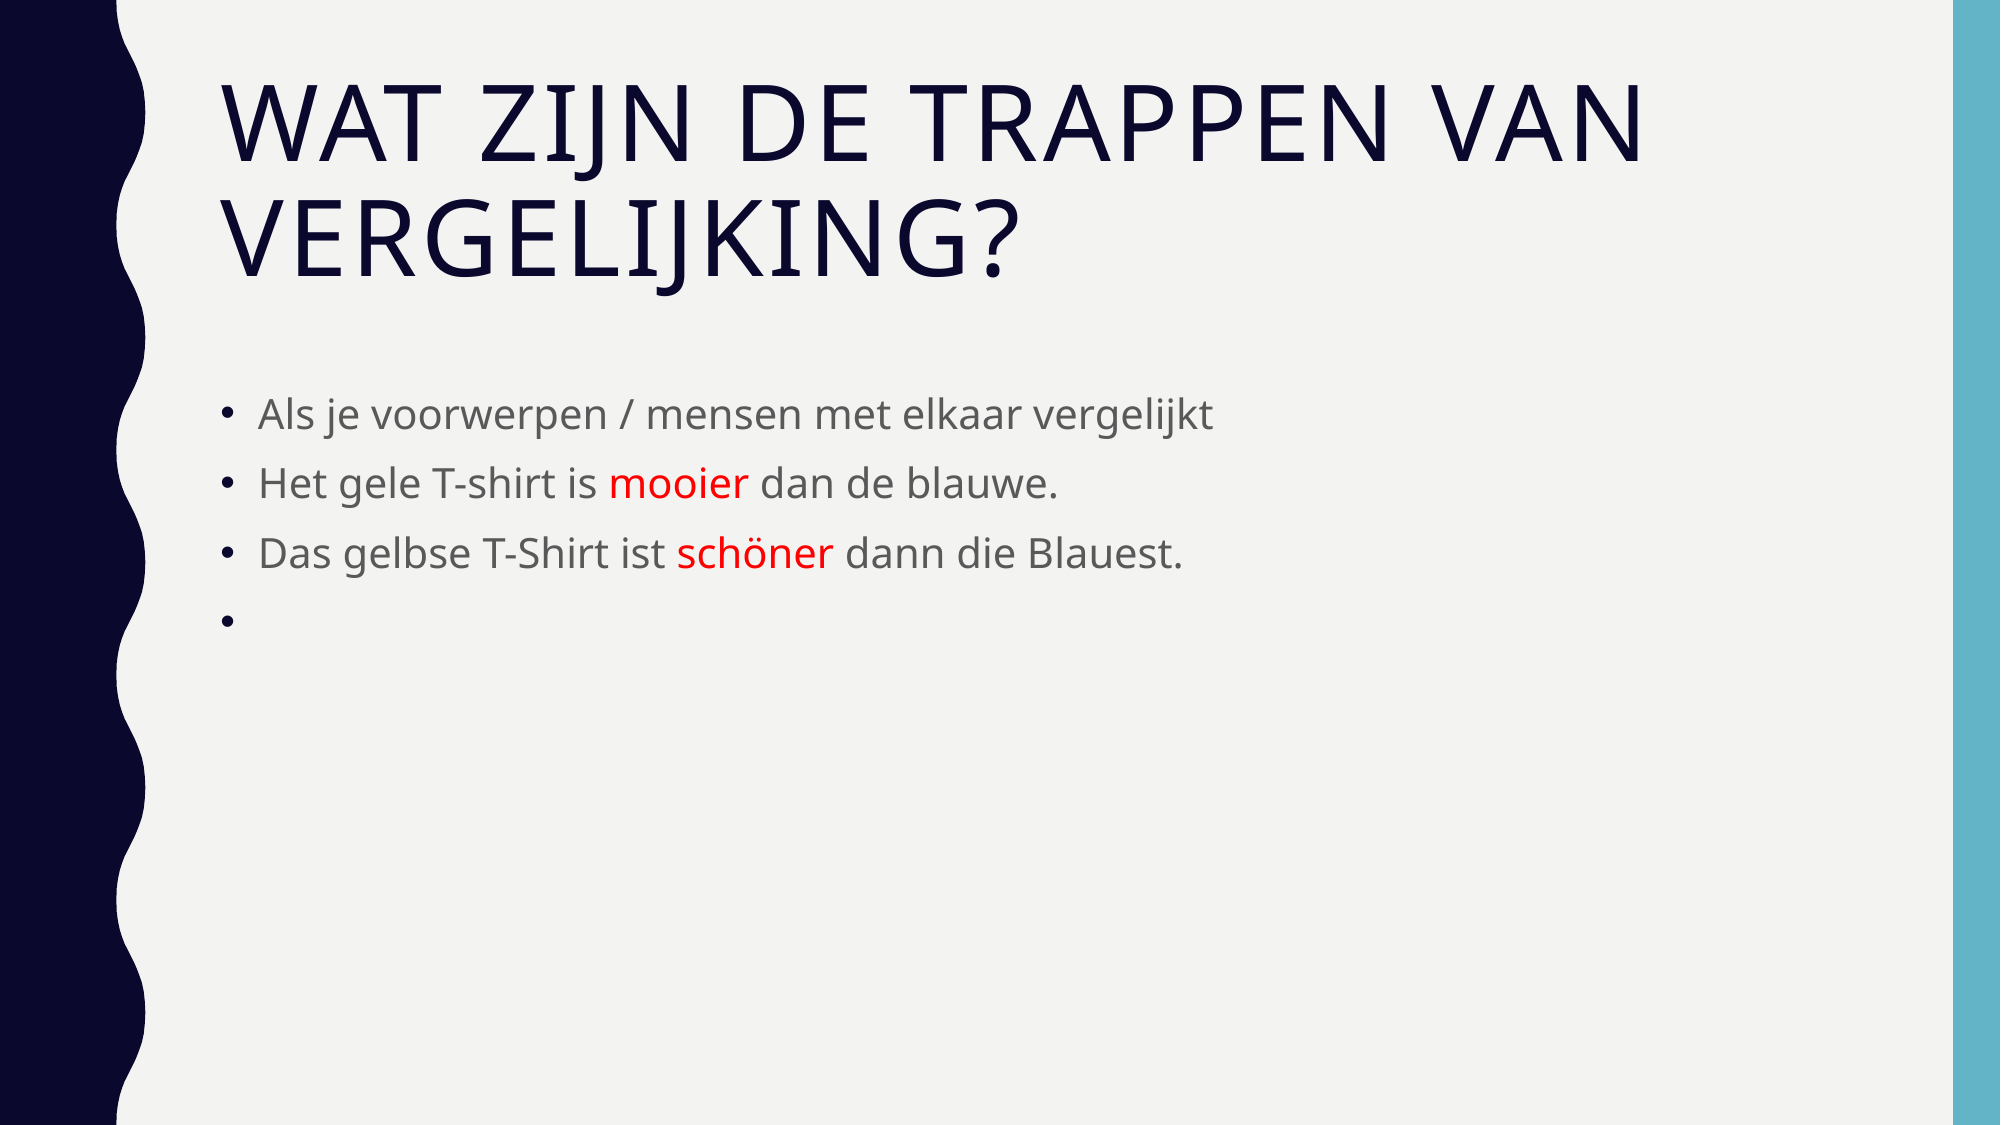

# Wat zijn de trappen van vergelijking?
Als je voorwerpen / mensen met elkaar vergelijkt
Het gele T-shirt is mooier dan de blauwe.
Das gelbse T-Shirt ist schöner dann die Blauest.